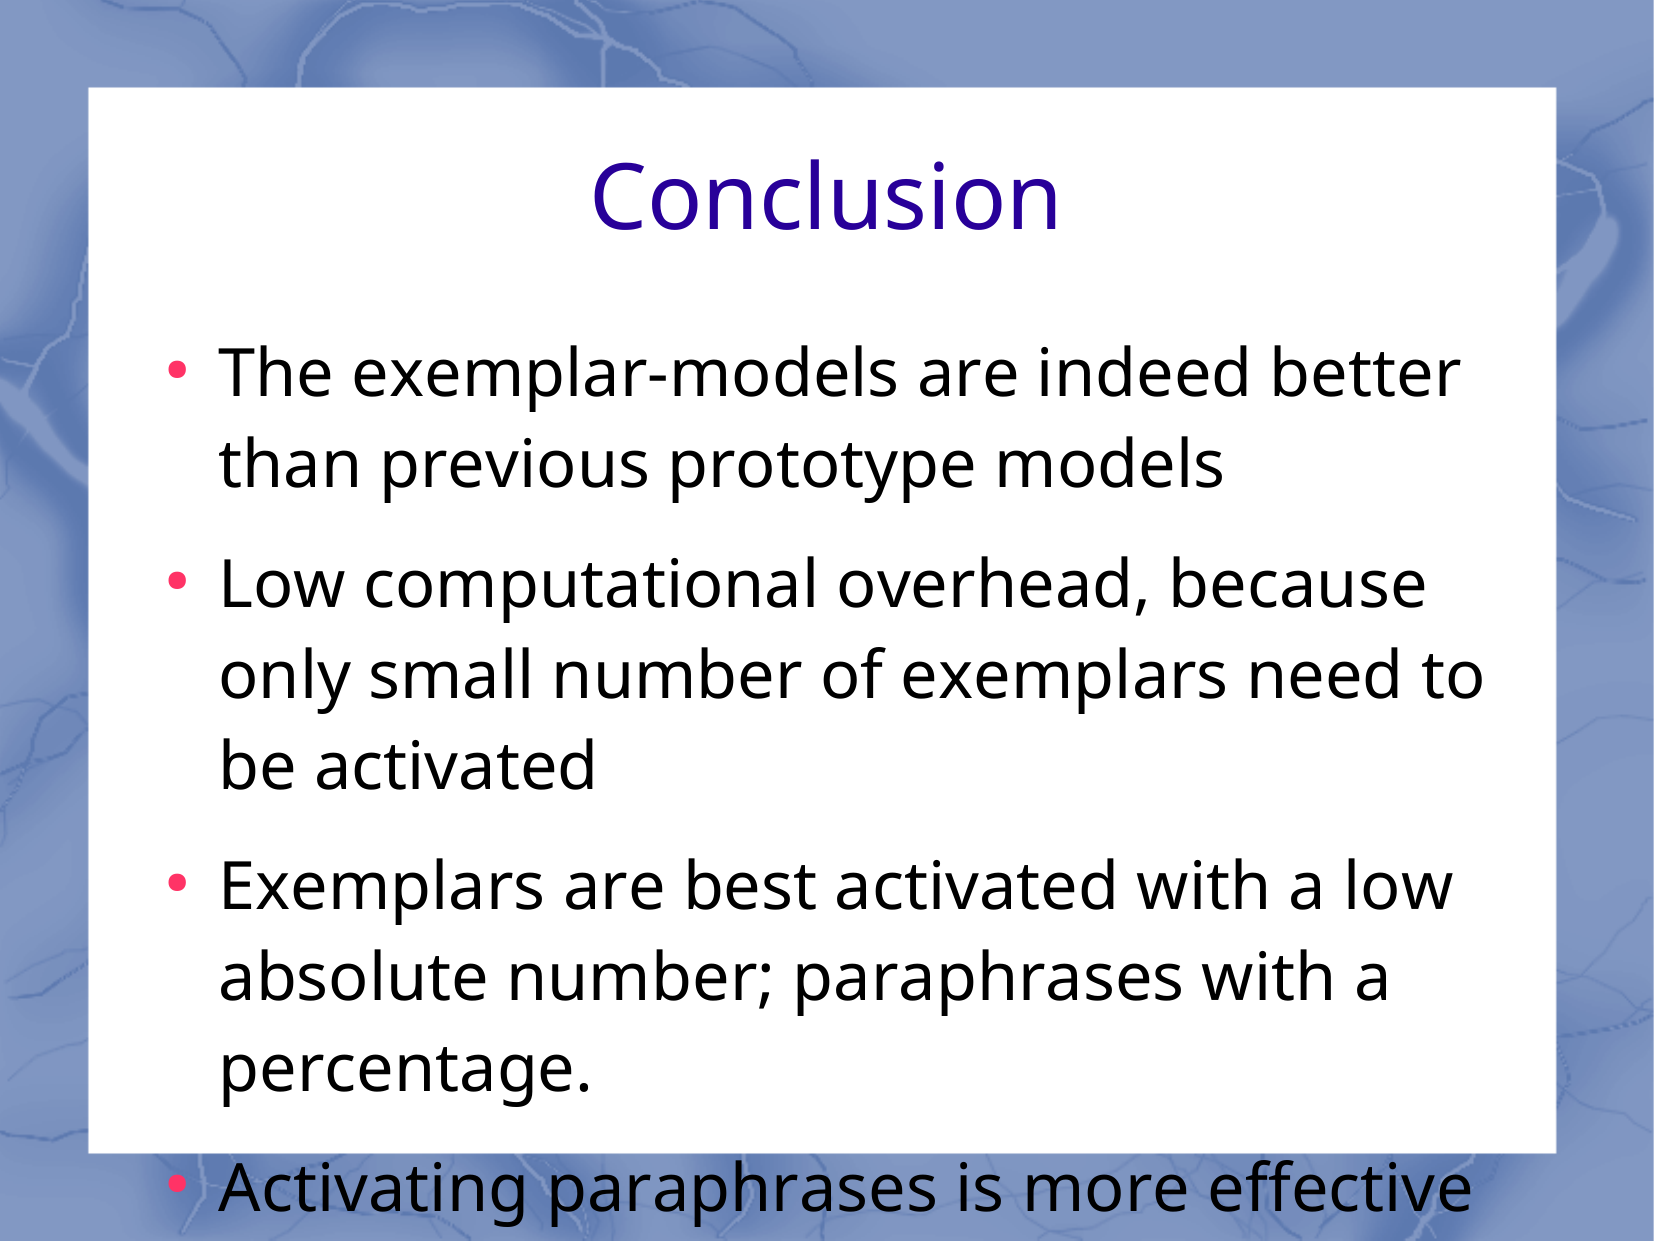

# Conclusion
The exemplar-models are indeed better than previous prototype models
Low computational overhead, because only small number of exemplars need to be activated
Exemplars are best activated with a low absolute number; paraphrases with a percentage.
Activating paraphrases is more effective